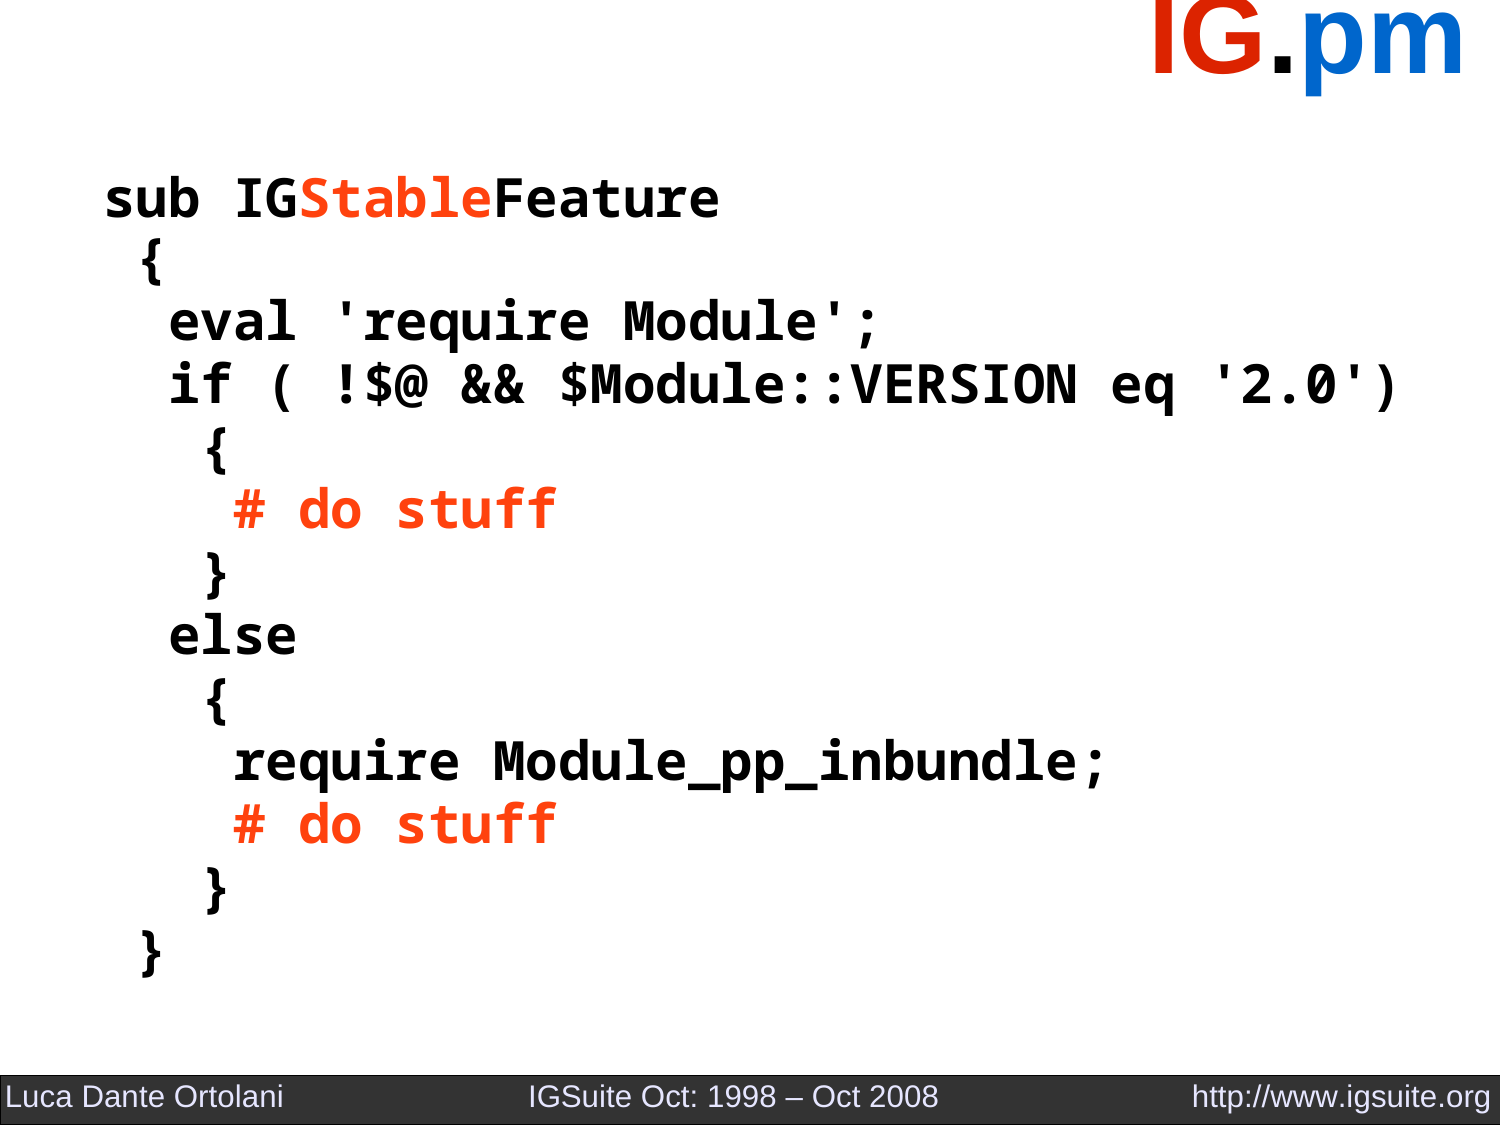

IG.pm
sub IGStableFeature
 {
 eval 'require Module';
 if ( !$@ && $Module::VERSION eq '2.0')
 {
 # do stuff
 }
 else
 {
 require Module_pp_inbundle;
 # do stuff
 }
 }
Luca Dante Ortolani IGSuite Oct: 1998 – Oct 2008 http://www.igsuite.org